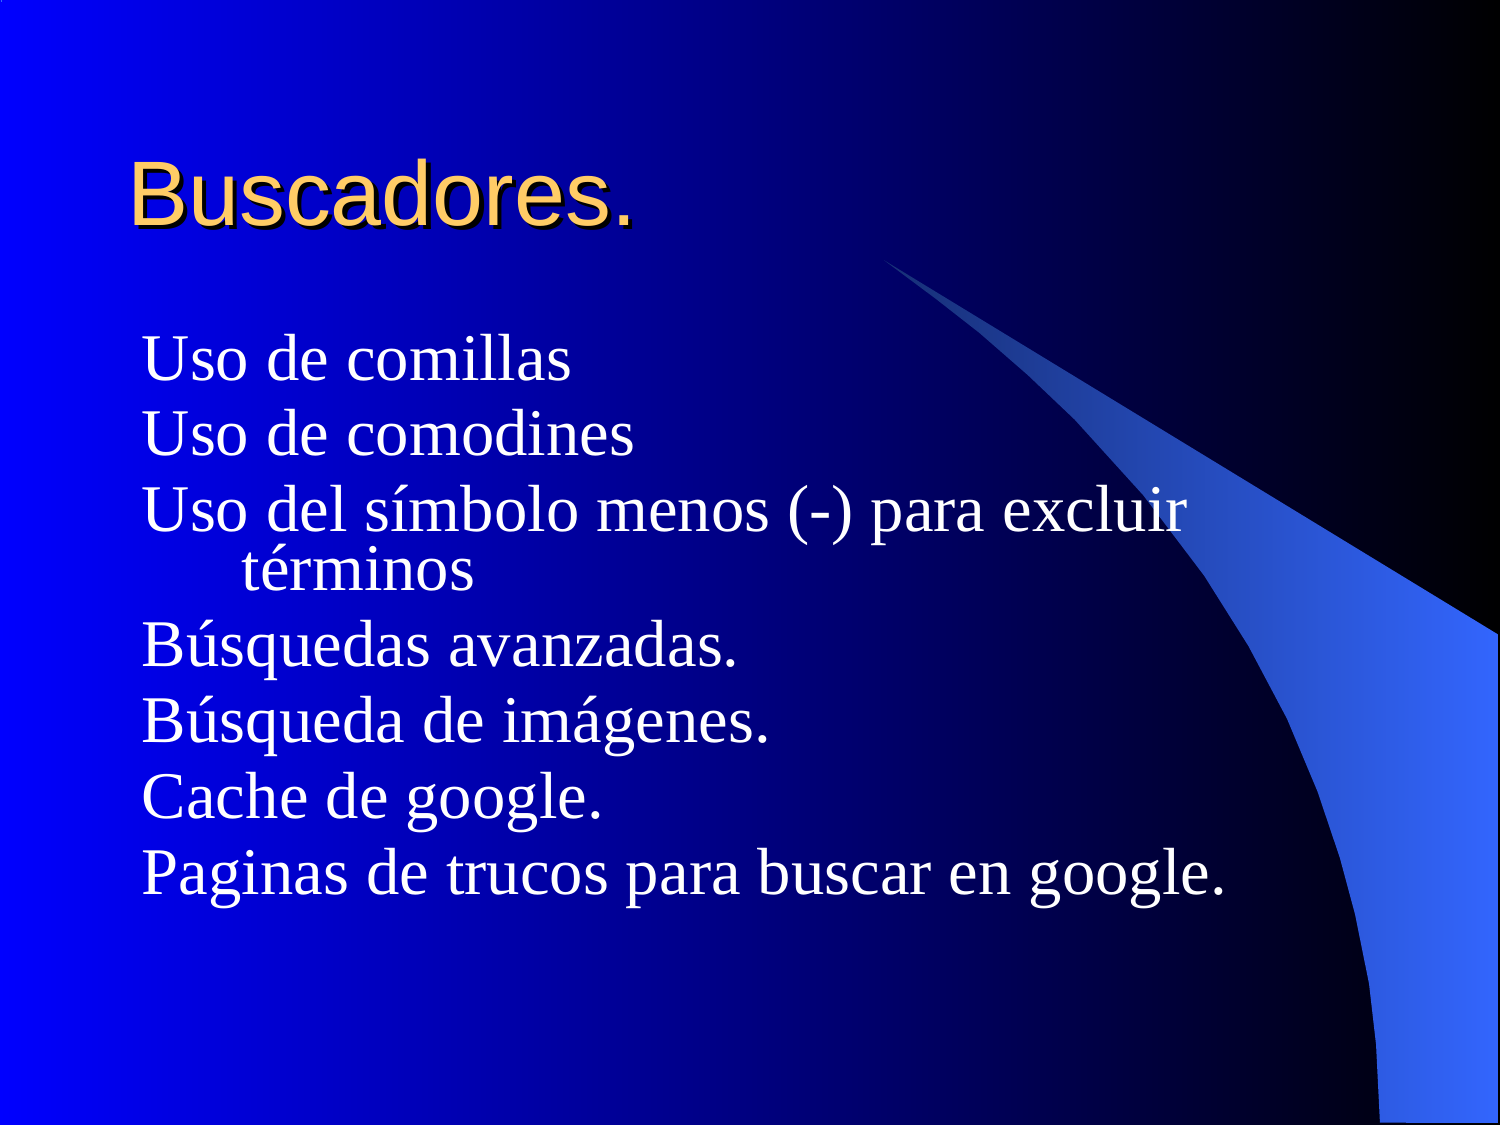

# Buscadores.
Uso de comillas
Uso de comodines
Uso del símbolo menos (-) para excluir términos
Búsquedas avanzadas.
Búsqueda de imágenes.
Cache de google.
Paginas de trucos para buscar en google.